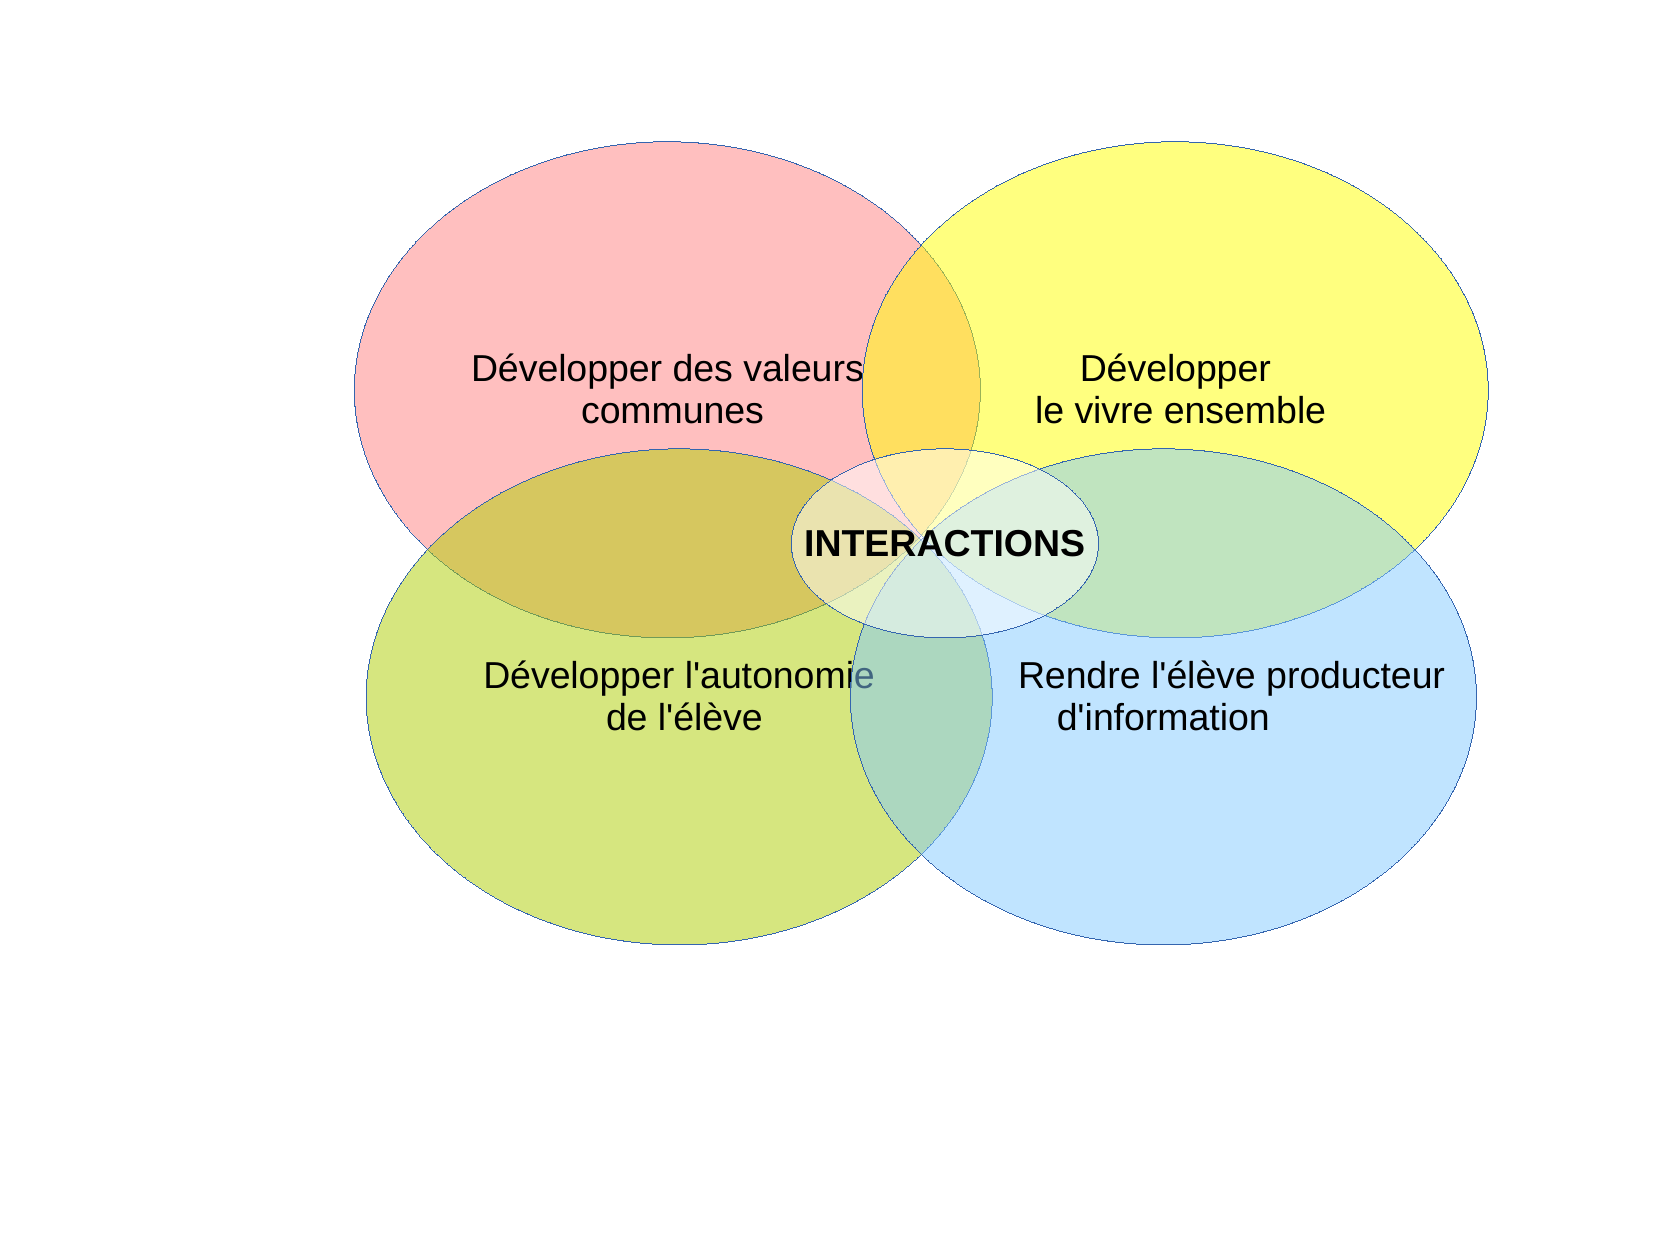

#
Développer des valeurs
 communes
Développer
 le vivre ensemble
Développer l'autonomie
 de l'élève
INTERACTIONS
 Rendre l'élève producteur
d'information